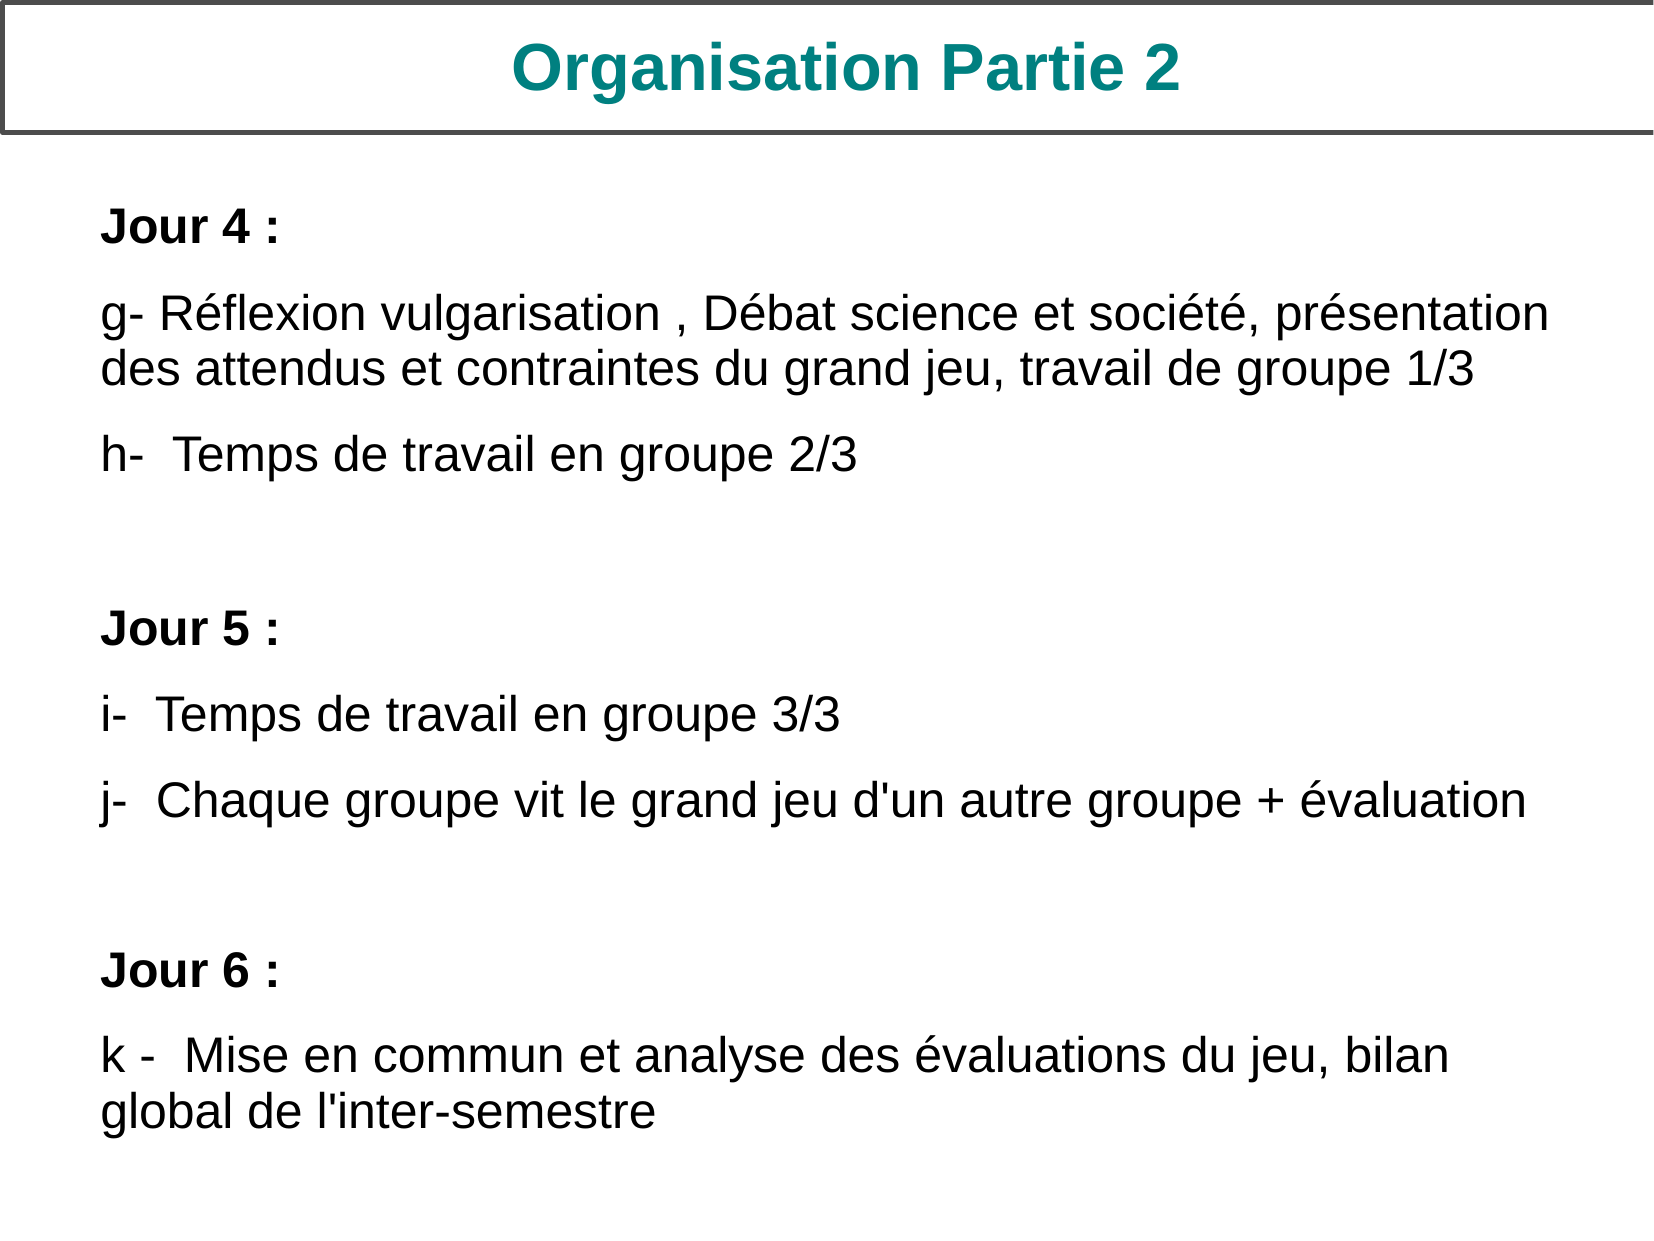

Organisation Partie 2
# Jour 4 :
g- Réflexion vulgarisation , Débat science et société, présentation des attendus et contraintes du grand jeu, travail de groupe 1/3
h- Temps de travail en groupe 2/3
Jour 5 :
i- Temps de travail en groupe 3/3
j- Chaque groupe vit le grand jeu d'un autre groupe + évaluation
Jour 6 :
k - Mise en commun et analyse des évaluations du jeu, bilan global de l'inter-semestre